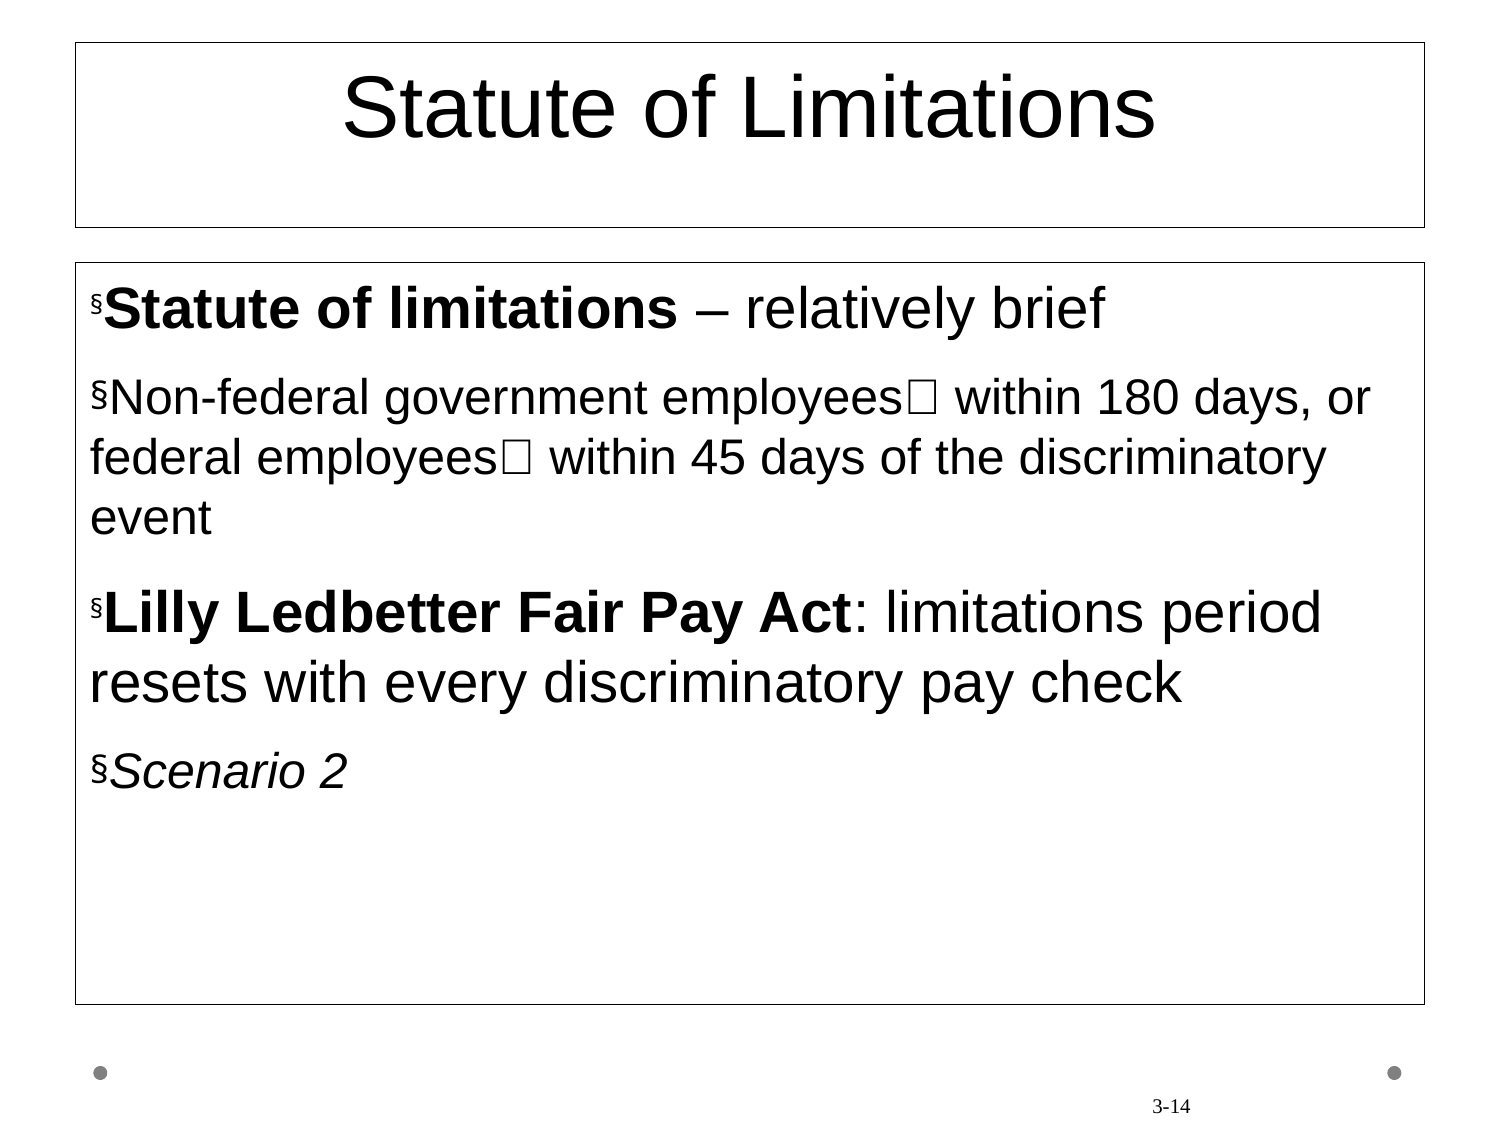

# Statute of Limitations
Statute of limitations – relatively brief
Non-federal government employees within 180 days, or federal employees within 45 days of the discriminatory event
Lilly Ledbetter Fair Pay Act: limitations period resets with every discriminatory pay check
Scenario 2